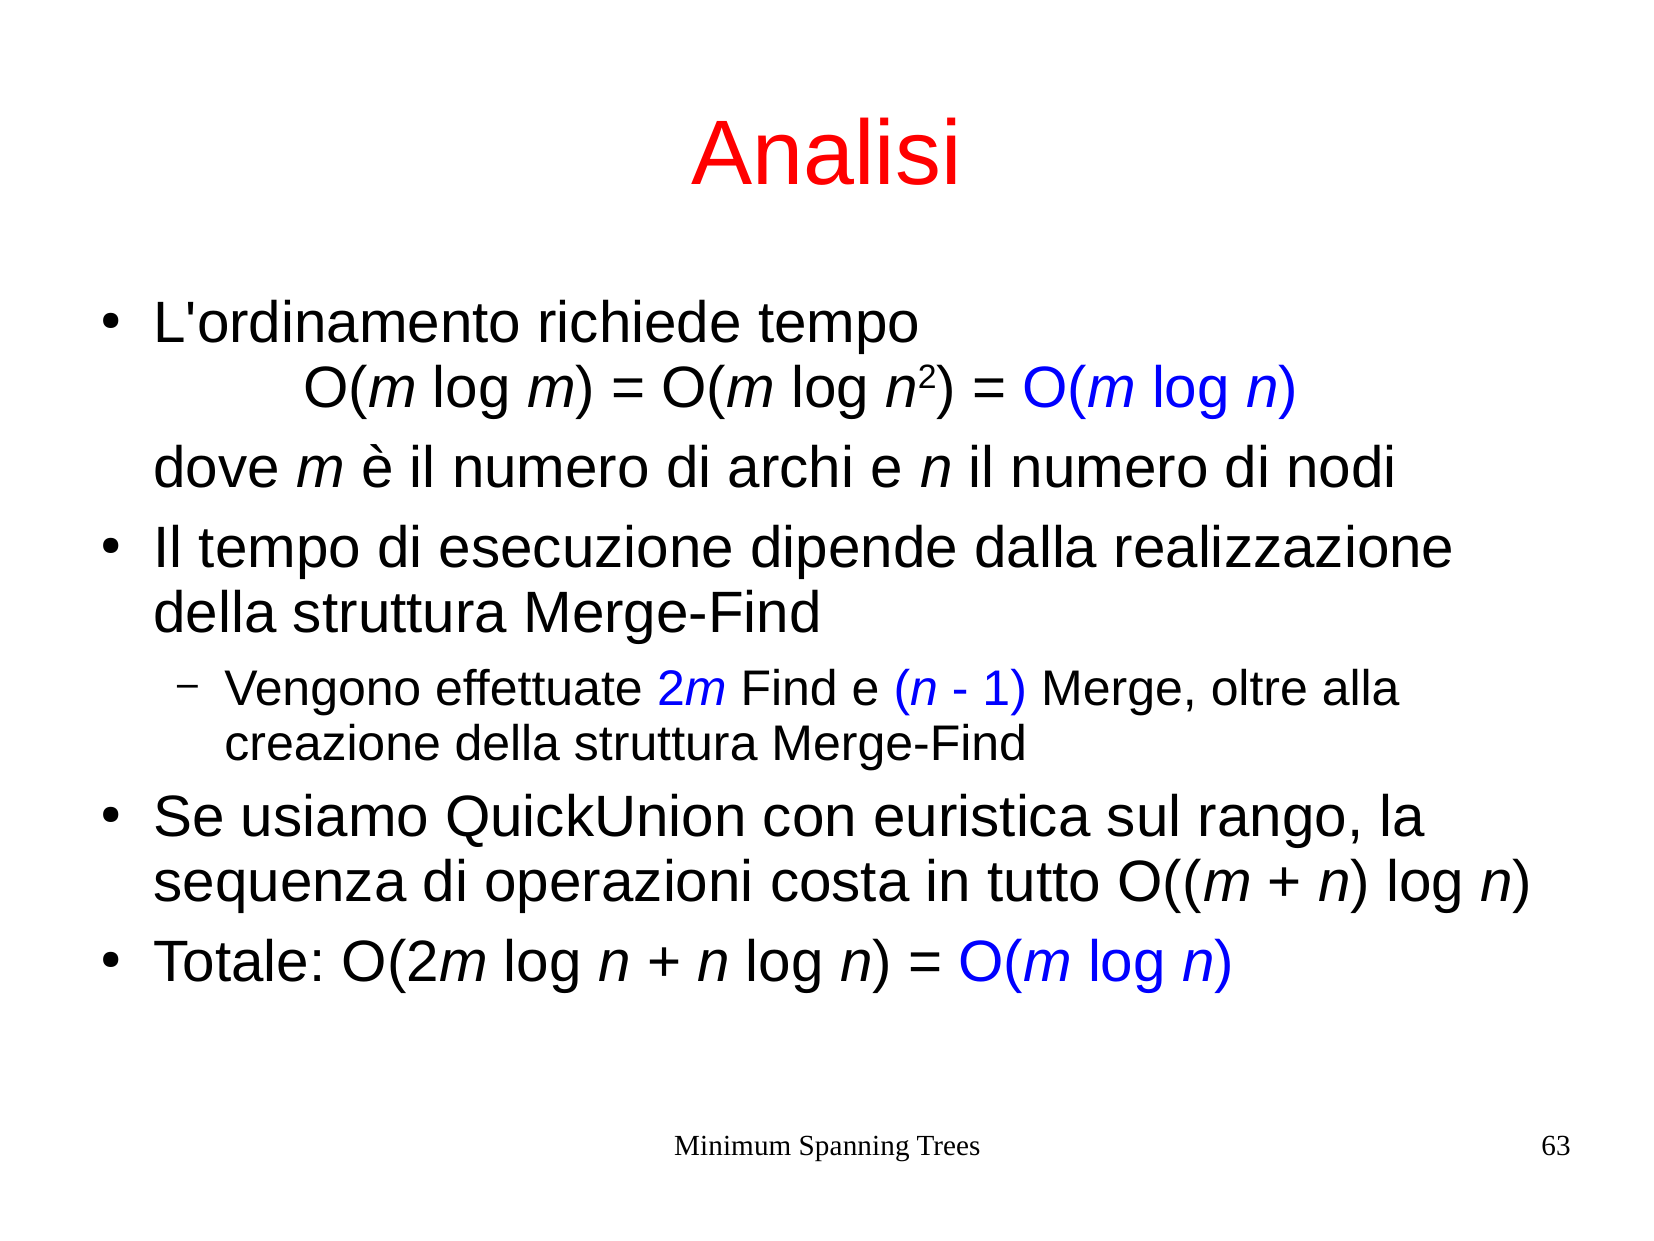

# Analisi
L'ordinamento richiede tempo
		O(m log m) = O(m log n2) = O(m log n)
dove m è il numero di archi e n il numero di nodi
Il tempo di esecuzione dipende dalla realizzazione della struttura Merge-Find
Vengono effettuate 2m Find e (n - 1) Merge, oltre alla creazione della struttura Merge-Find
Se usiamo QuickUnion con euristica sul rango, la sequenza di operazioni costa in tutto O((m + n) log n)
Totale: O(2m log n + n log n) = O(m log n)
Minimum Spanning Trees
63